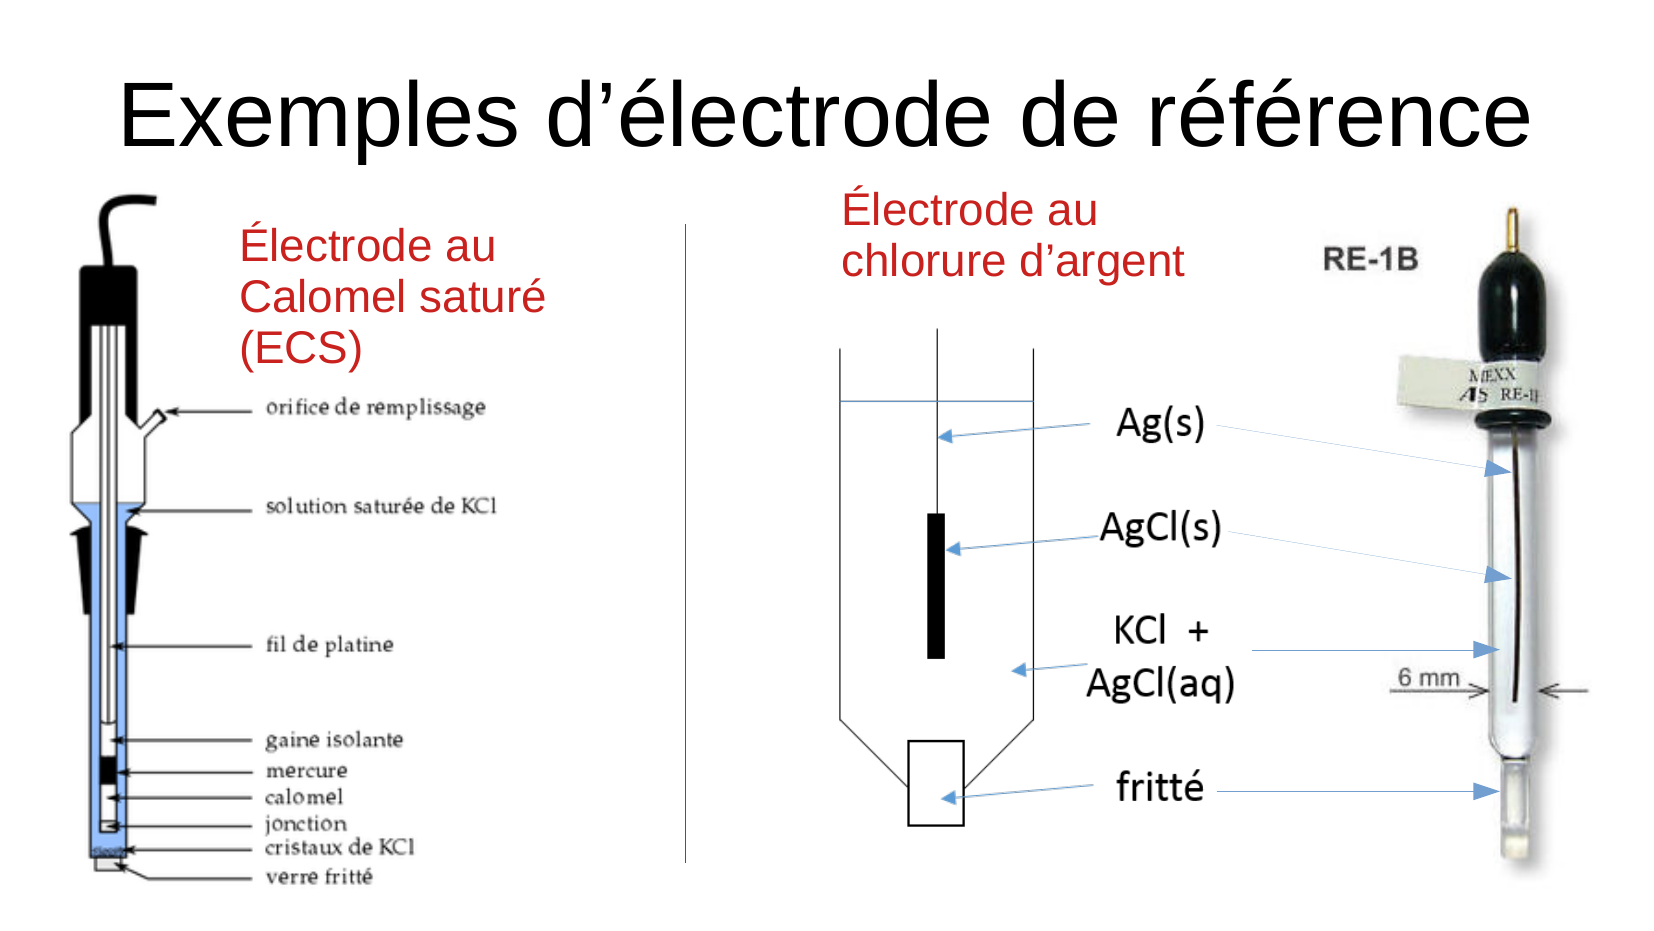

# Exemples d’électrode de référence
Électrode au chlorure d’argent
Électrode au
Calomel saturé
(ECS)